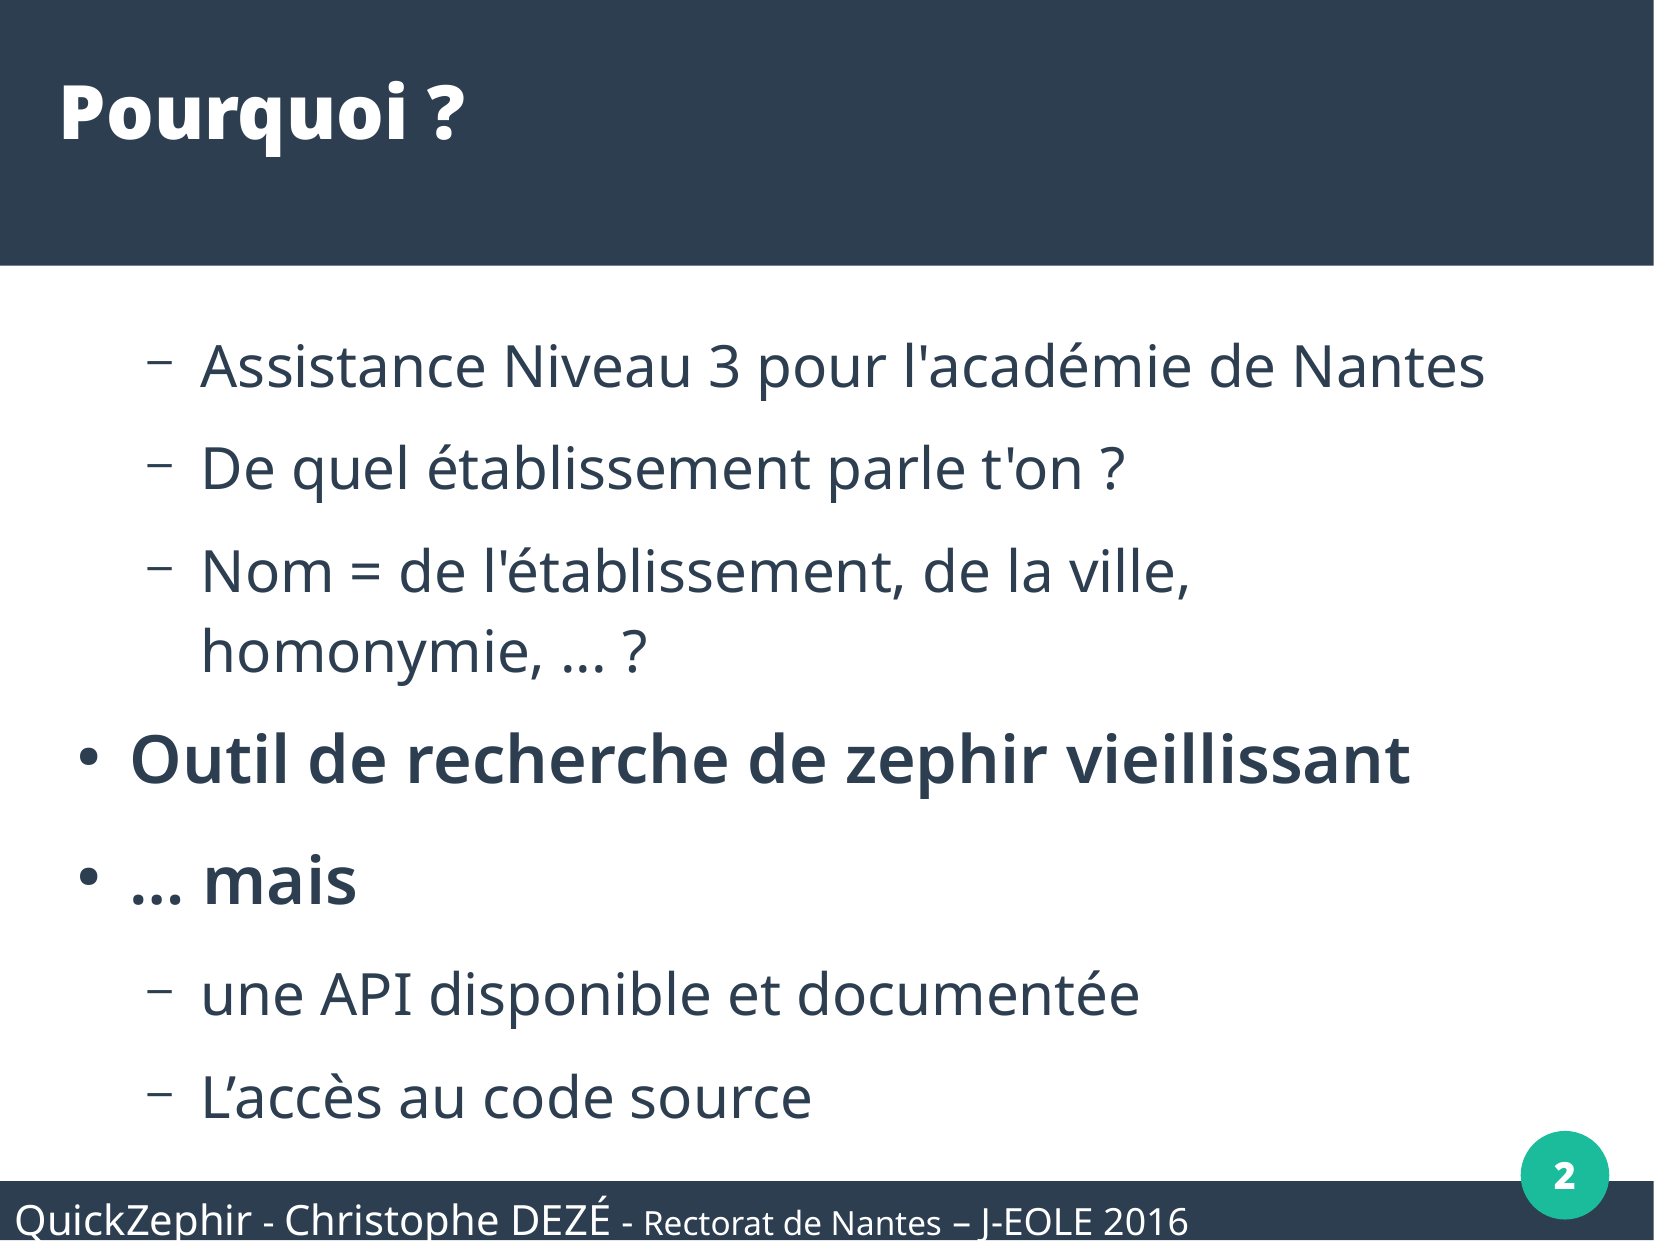

# Pourquoi ?
Assistance Niveau 3 pour l'académie de Nantes
De quel établissement parle t'on ?
Nom = de l'établissement, de la ville, homonymie, ... ?
Outil de recherche de zephir vieillissant
… mais
une API disponible et documentée
L’accès au code source
2